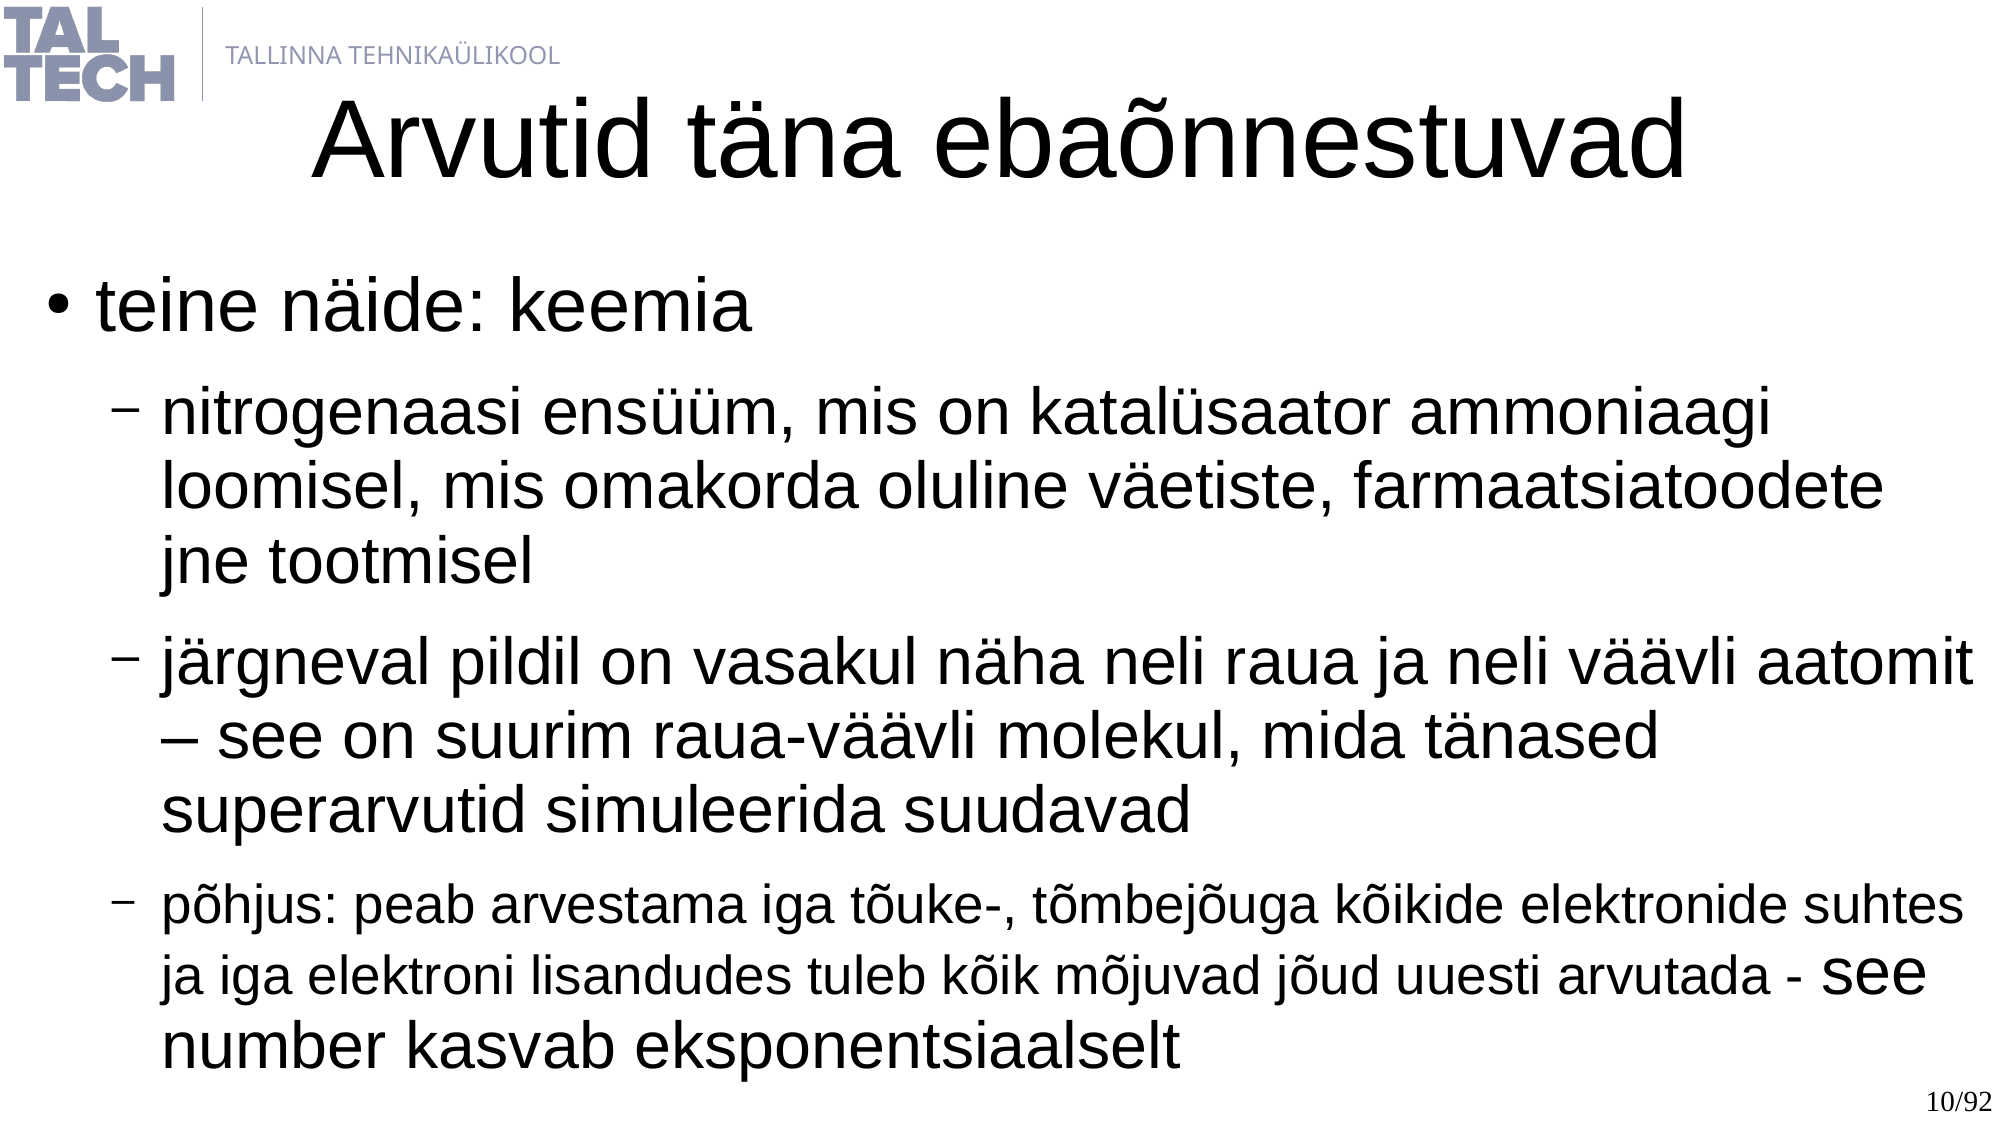

# Arvutid täna ebaõnnestuvad
teine näide: keemia
nitrogenaasi ensüüm, mis on katalüsaator ammoniaagi loomisel, mis omakorda oluline väetiste, farmaatsiatoodete jne tootmisel
järgneval pildil on vasakul näha neli raua ja neli väävli aatomit – see on suurim raua-väävli molekul, mida tänased superarvutid simuleerida suudavad
põhjus: peab arvestama iga tõuke-, tõmbejõuga kõikide elektronide suhtes ja iga elektroni lisandudes tuleb kõik mõjuvad jõud uuesti arvutada - see number kasvab eksponentsiaalselt
10